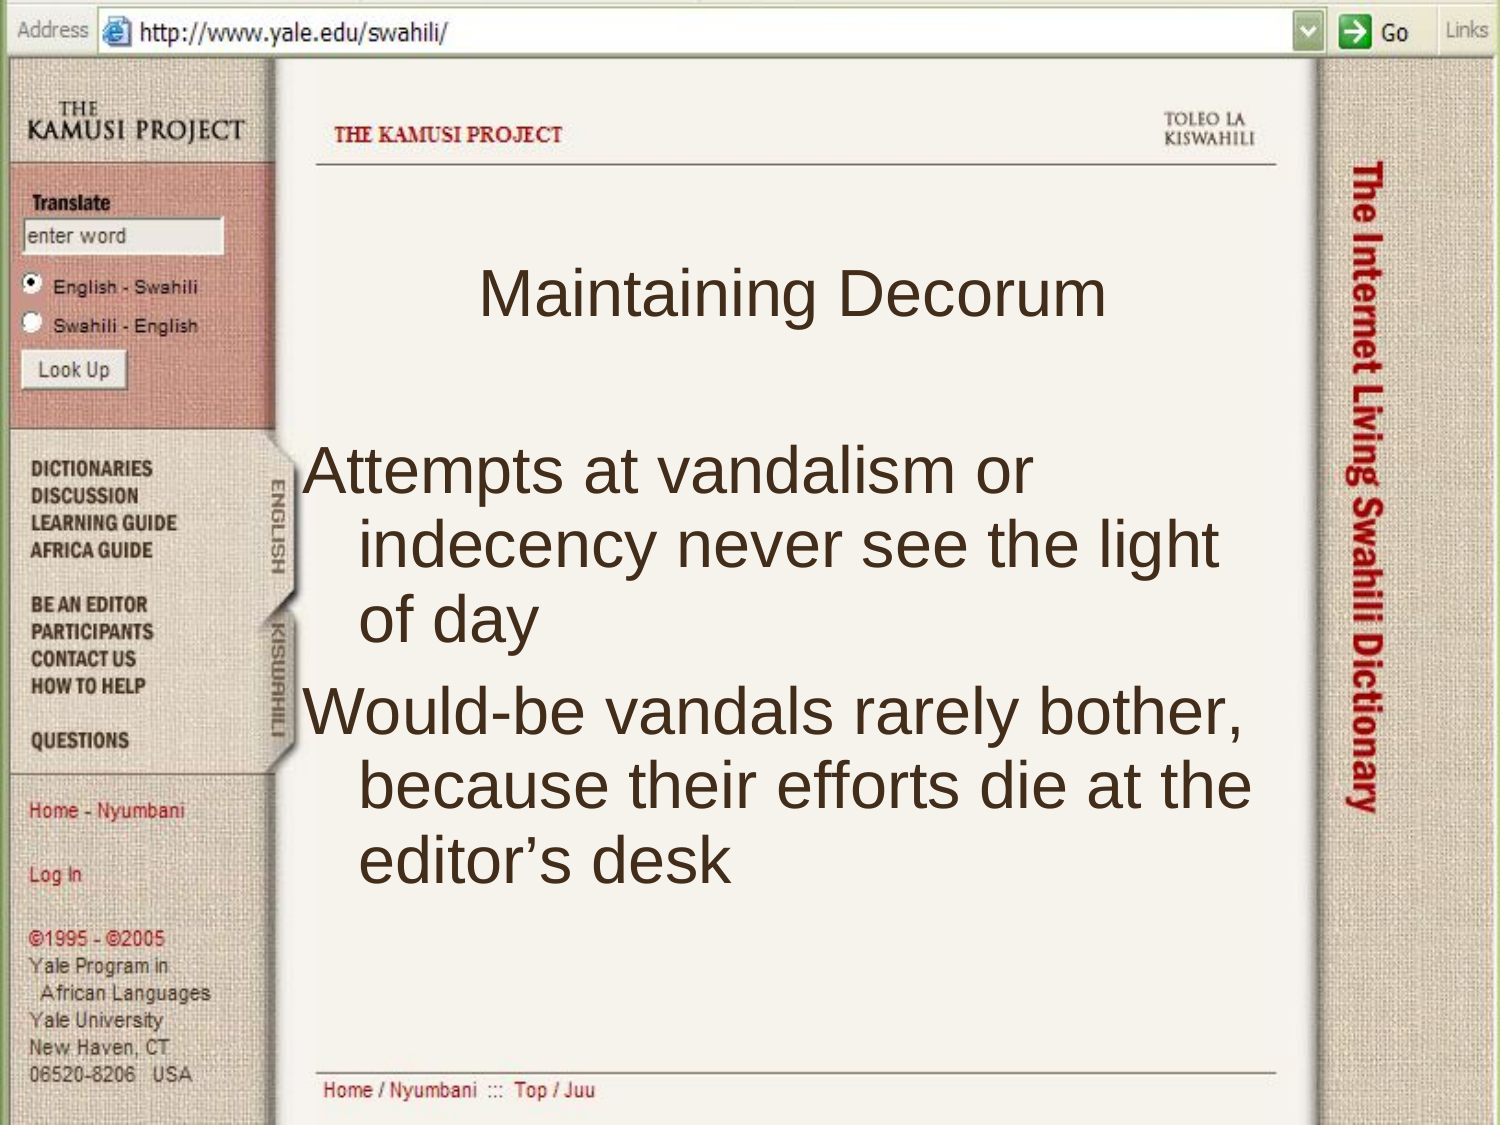

# Maintaining Decorum
Attempts at vandalism or indecency never see the light of day
Would-be vandals rarely bother, because their efforts die at the editor’s desk